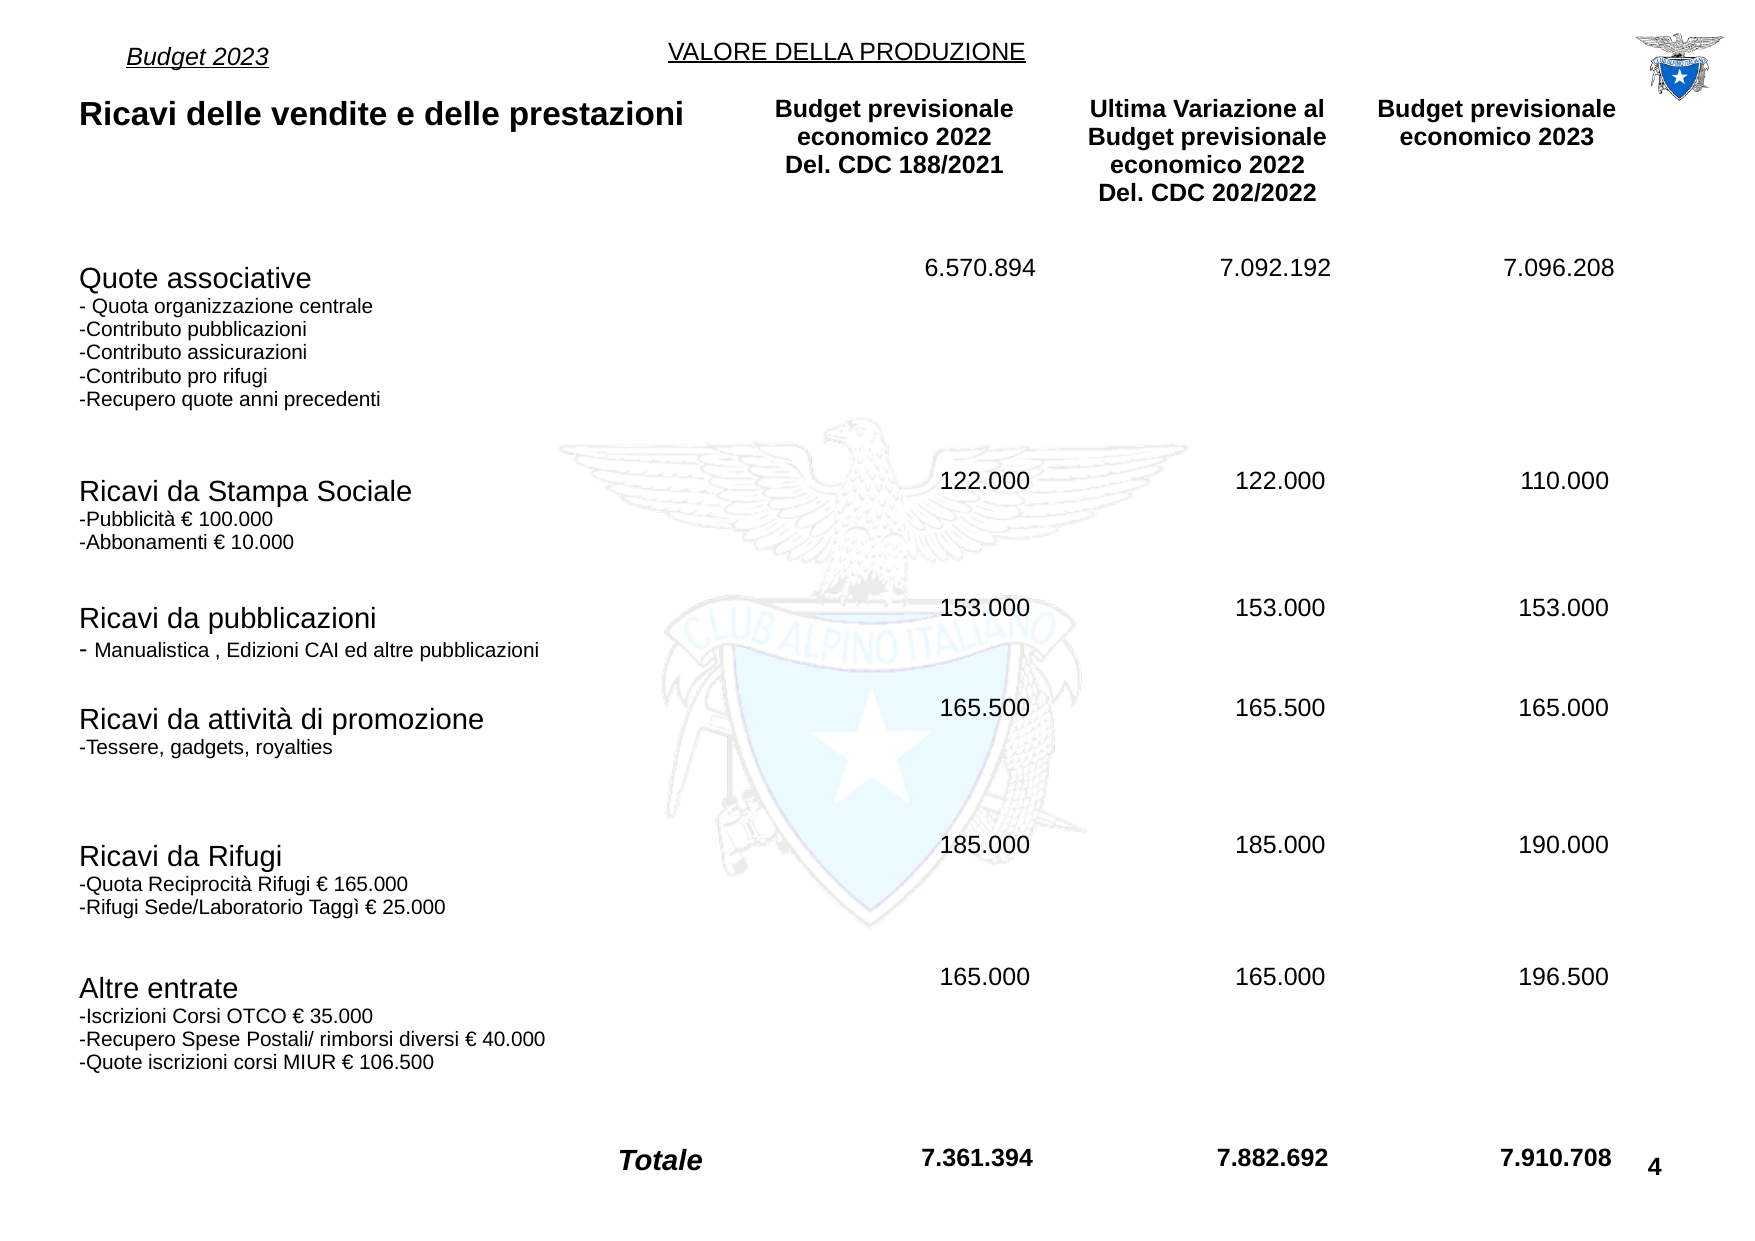

| VALORE DELLA PRODUZIONE |
| --- |
Budget 2023
| Ricavi delle vendite e delle prestazioni | Budget previsionale economico 2022 Del. CDC 188/2021 | Ultima Variazione al Budget previsionale economico 2022 Del. CDC 202/2022 | Budget previsionale economico 2023 |
| --- | --- | --- | --- |
| Quote associative - Quota organizzazione centrale Contributo pubblicazioni Contributo assicurazioni Contributo pro rifugi Recupero quote anni precedenti | 6.570.894 | 7.092.192 | 7.096.208 |
| Ricavi da Stampa Sociale Pubblicità € 100.000 Abbonamenti € 10.000 | 122.000 | 122.000 | 110.000 |
| Ricavi da pubblicazioni - Manualistica , Edizioni CAI ed altre pubblicazioni | 153.000 | 153.000 | 153.000 |
| Ricavi da attività di promozione Tessere, gadgets, royalties | 165.500 | 165.500 | 165.000 |
| Ricavi da Rifugi Quota Reciprocità Rifugi € 165.000 Rifugi Sede/Laboratorio Taggì € 25.000 | 185.000 | 185.000 | 190.000 |
| Altre entrate Iscrizioni Corsi OTCO € 35.000 Recupero Spese Postali/ rimborsi diversi € 40.000 Quote iscrizioni corsi MIUR € 106.500 | 165.000 | 165.000 | 196.500 |
| Totale | 7.361.394 | 7.882.692 | 7.910.708 |
4